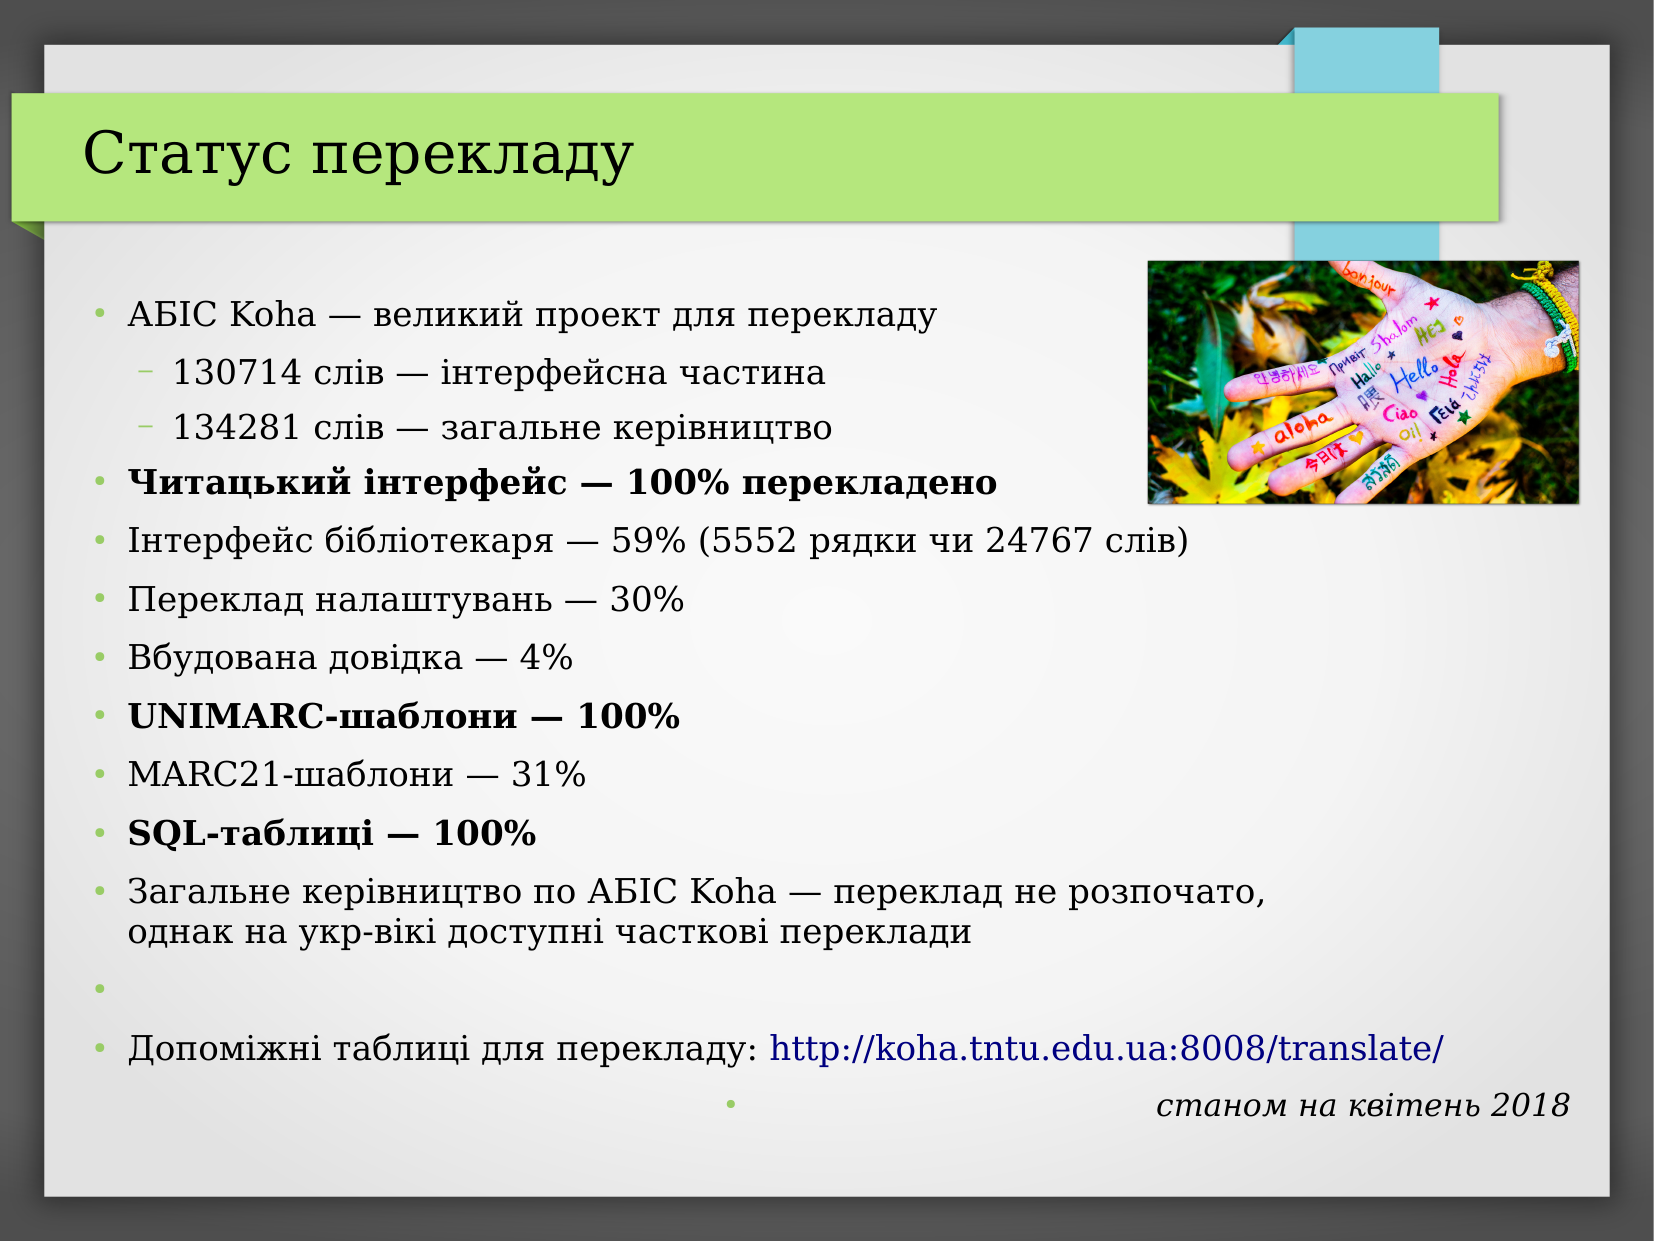

# Статус перекладу
АБІС Koha — великий проект для перекладу
130714 слів — інтерфейсна частина
134281 слів — загальне керівництво
Читацький інтерфейс — 100% перекладено
Інтерфейс бібліотекаря — 59% (5552 рядки чи 24767 слів)
Переклад налаштувань — 30%
Вбудована довідка — 4%
UNIMARC-шаблони — 100%
MARC21-шаблони — 31%
SQL-таблиці — 100%
Загальне керівництво по АБІС Koha — переклад не розпочато,
однак на укр-вікі доступні часткові переклади
Допоміжні таблиці для перекладу: http://koha.tntu.edu.ua:8008/translate/
станом на квітень 2018